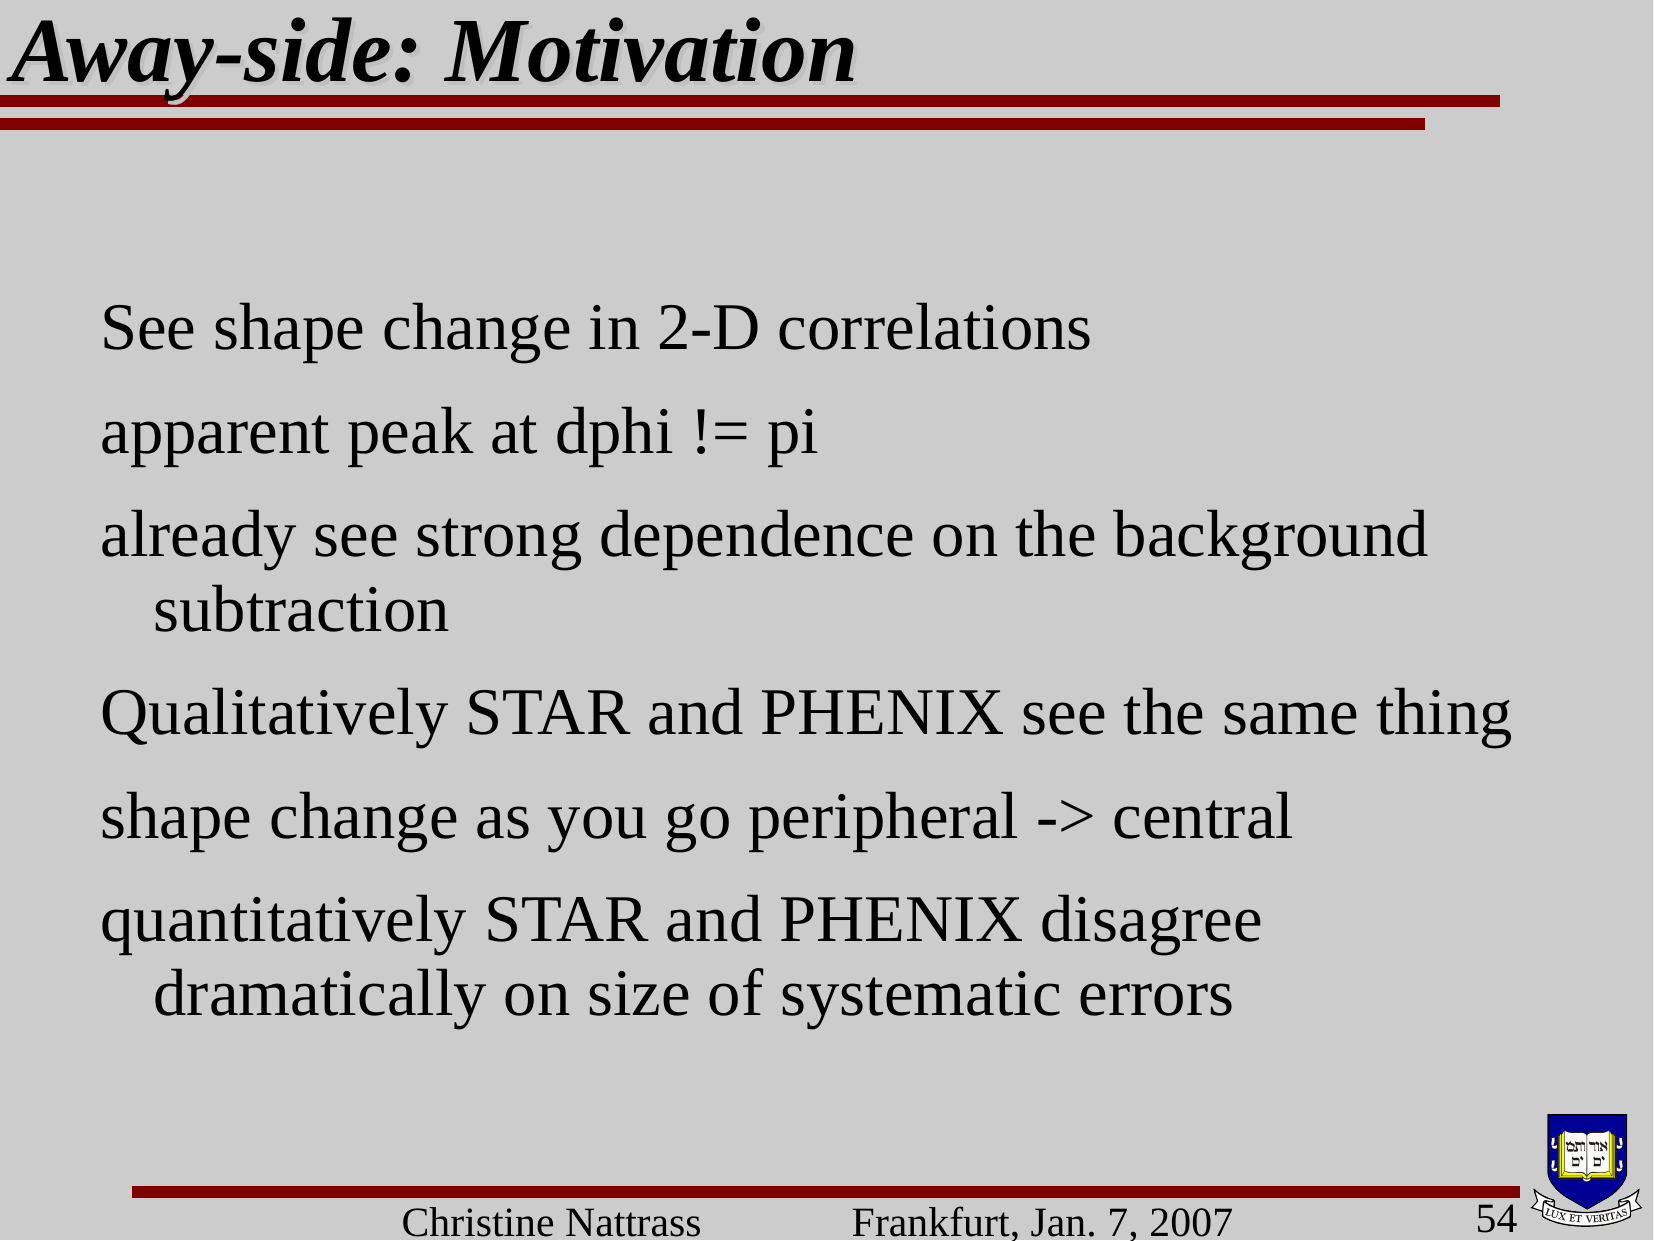

# Away-side: Motivation
See shape change in 2-D correlations
apparent peak at dphi != pi
already see strong dependence on the background subtraction
Qualitatively STAR and PHENIX see the same thing
shape change as you go peripheral -> central
quantitatively STAR and PHENIX disagree dramatically on size of systematic errors